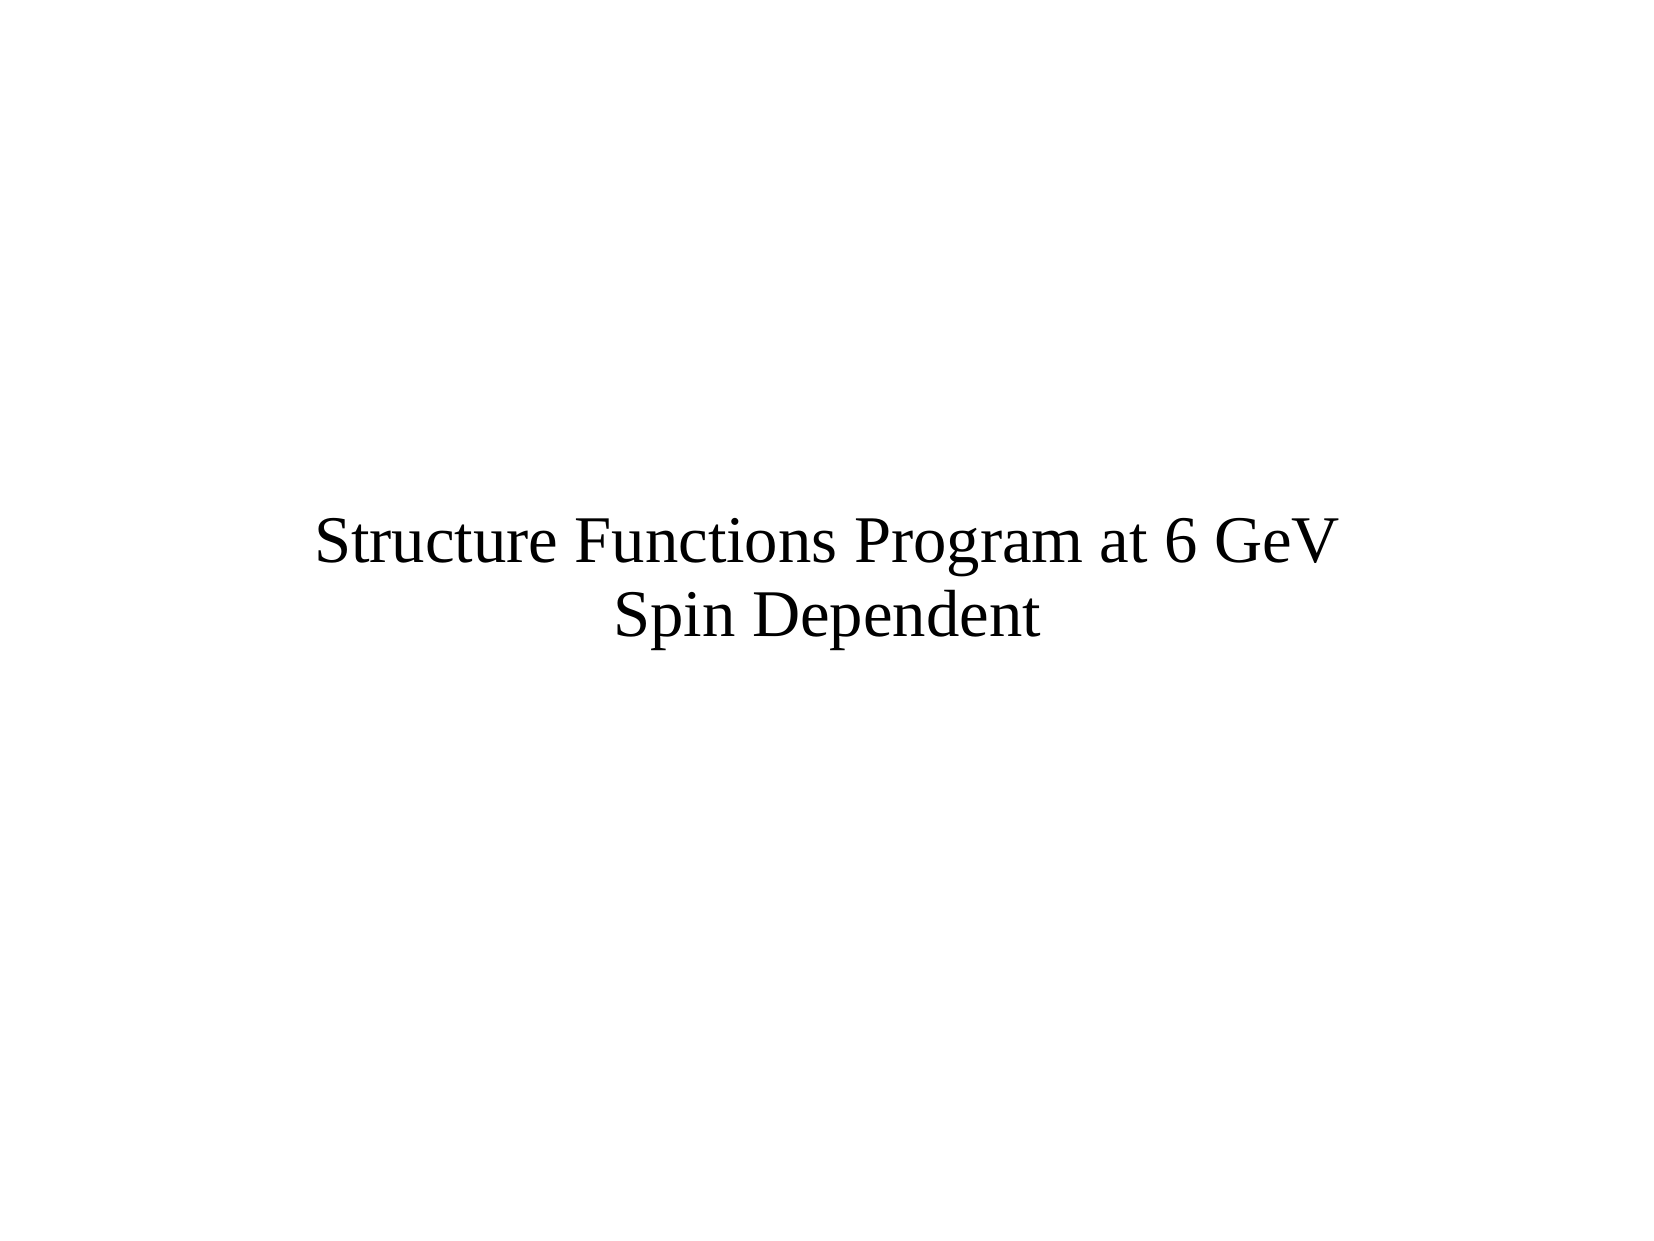

# Structure Functions Program at 6 GeV
Spin Dependent